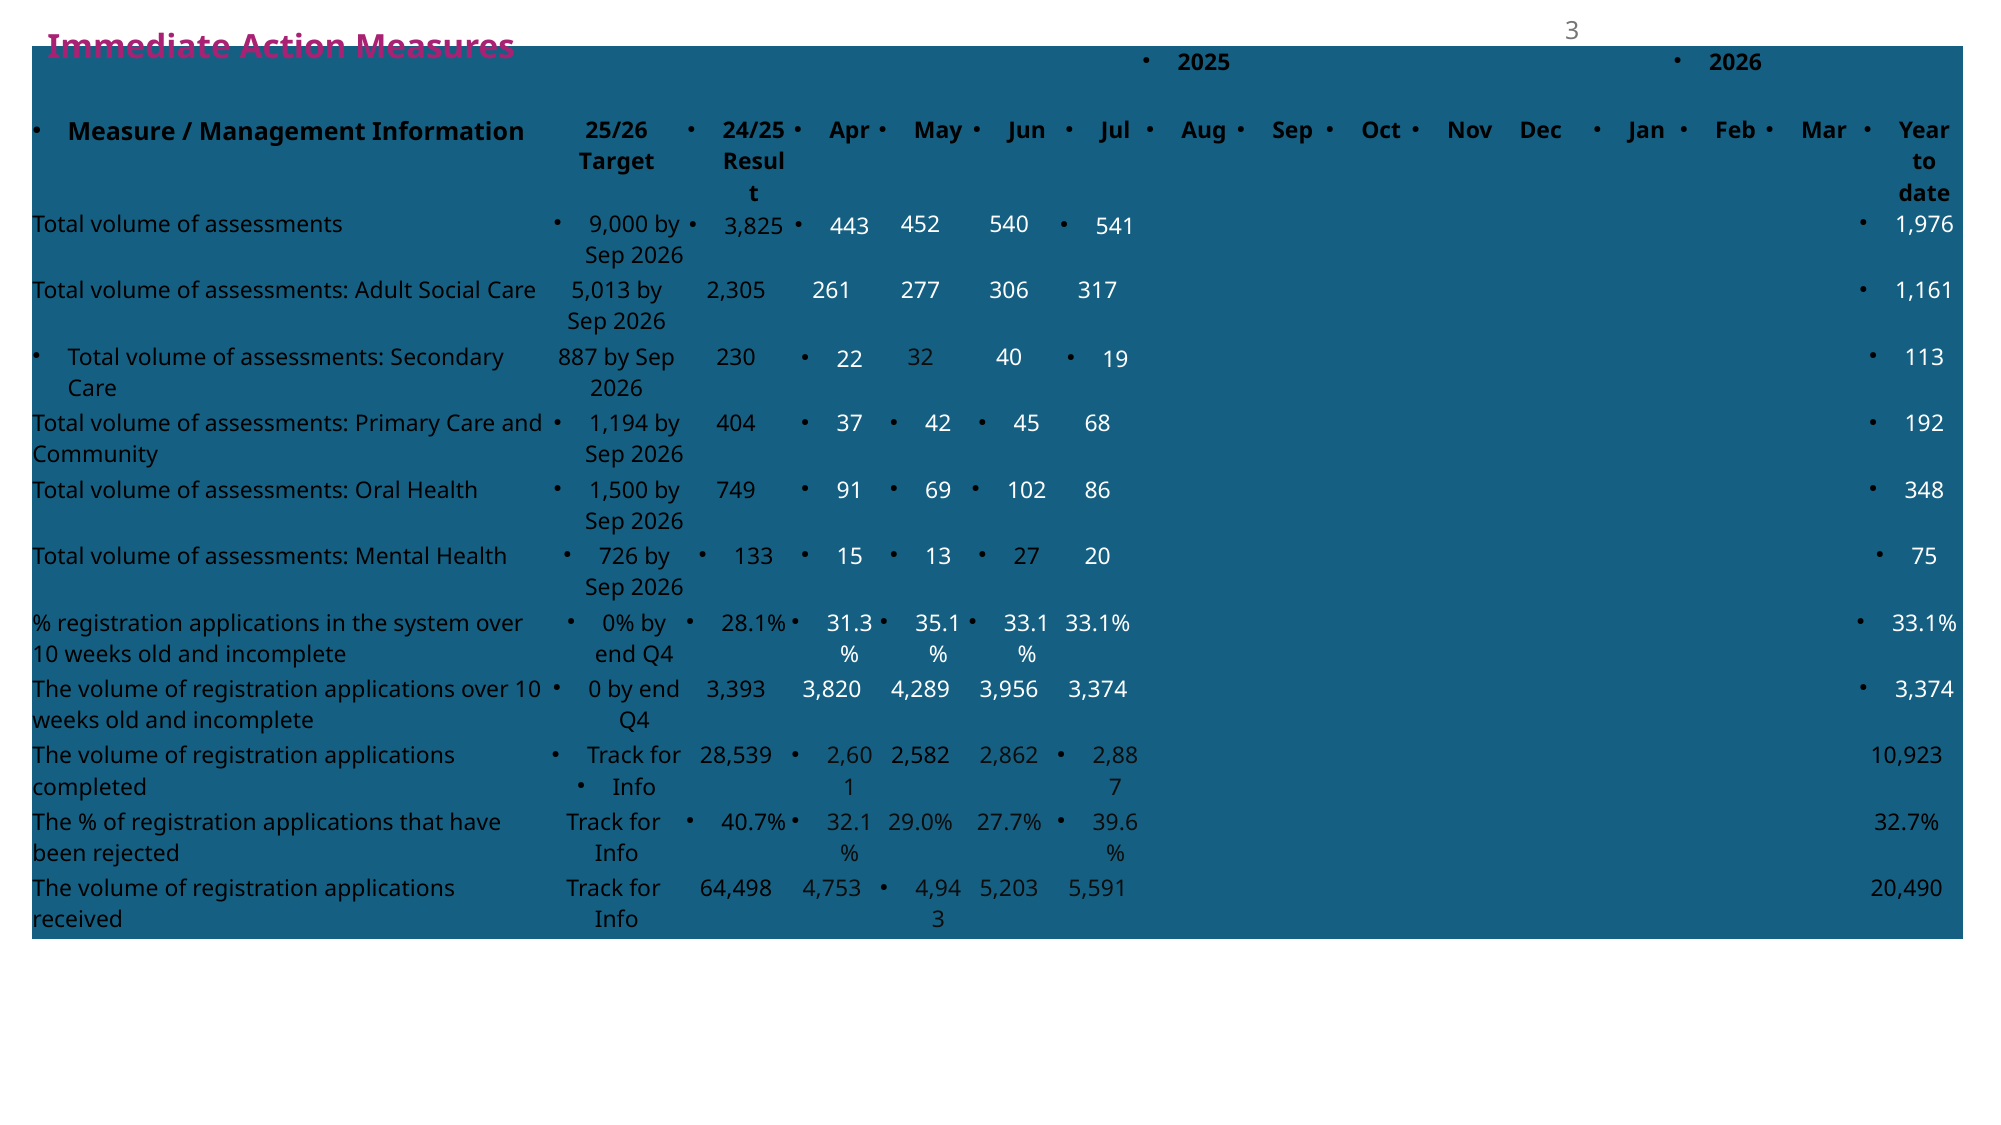

# Immediate Action Measures
| | | | 2025 | | | | | | | | | 2026 | | | |
| --- | --- | --- | --- | --- | --- | --- | --- | --- | --- | --- | --- | --- | --- | --- | --- |
| Measure / Management Information | 25/26 Target | 24/25 Result | Apr | May | Jun | Jul | Aug | Sep | Oct | Nov | Dec | Jan | Feb | Mar | Year to date |
| Total volume of assessments | 9,000 by Sep 2026 | 3,825 | 443 | 452 | 540 | 541 | | | | | | | | | 1,976 |
| Total volume of assessments: Adult Social Care | 5,013 by Sep 2026 | 2,305 | 261 | 277 | 306 | 317 | | | | | | | | | 1,161 |
| Total volume of assessments: Secondary Care | 887 by Sep 2026 | 230 | 22 | 32 | 40 | 19 | | | | | | | | | 113 |
| Total volume of assessments: Primary Care and Community | 1,194 by Sep 2026 | 404 | 37 | 42 | 45 | 68 | | | | | | | | | 192 |
| Total volume of assessments: Oral Health | 1,500 by Sep 2026 | 749 | 91 | 69 | 102 | 86 | | | | | | | | | 348 |
| Total volume of assessments: Mental Health | 726 by Sep 2026 | 133 | 15 | 13 | 27 | 20 | | | | | | | | | 75 |
| % registration applications in the system over 10 weeks old and incomplete | 0% by end Q4 | 28.1% | 31.3% | 35.1% | 33.1% | 33.1% | | | | | | | | | 33.1% |
| The volume of registration applications over 10 weeks old and incomplete | 0 by end Q4 | 3,393 | 3,820 | 4,289 | 3,956 | 3,374 | | | | | | | | | 3,374 |
| The volume of registration applications completed | Track for Info | 28,539 | 2,601 | 2,582 | 2,862 | 2,887 | | | | | | | | | 10,923 |
| The % of registration applications that have been rejected | Track for Info | 40.7% | 32.1% | 29.0% | 27.7% | 39.6% | | | | | | | | | 32.7% |
| The volume of registration applications received | Track for Info | 64,498 | 4,753 | 4,943 | 5,203 | 5,591 | | | | | | | | | 20,490 |